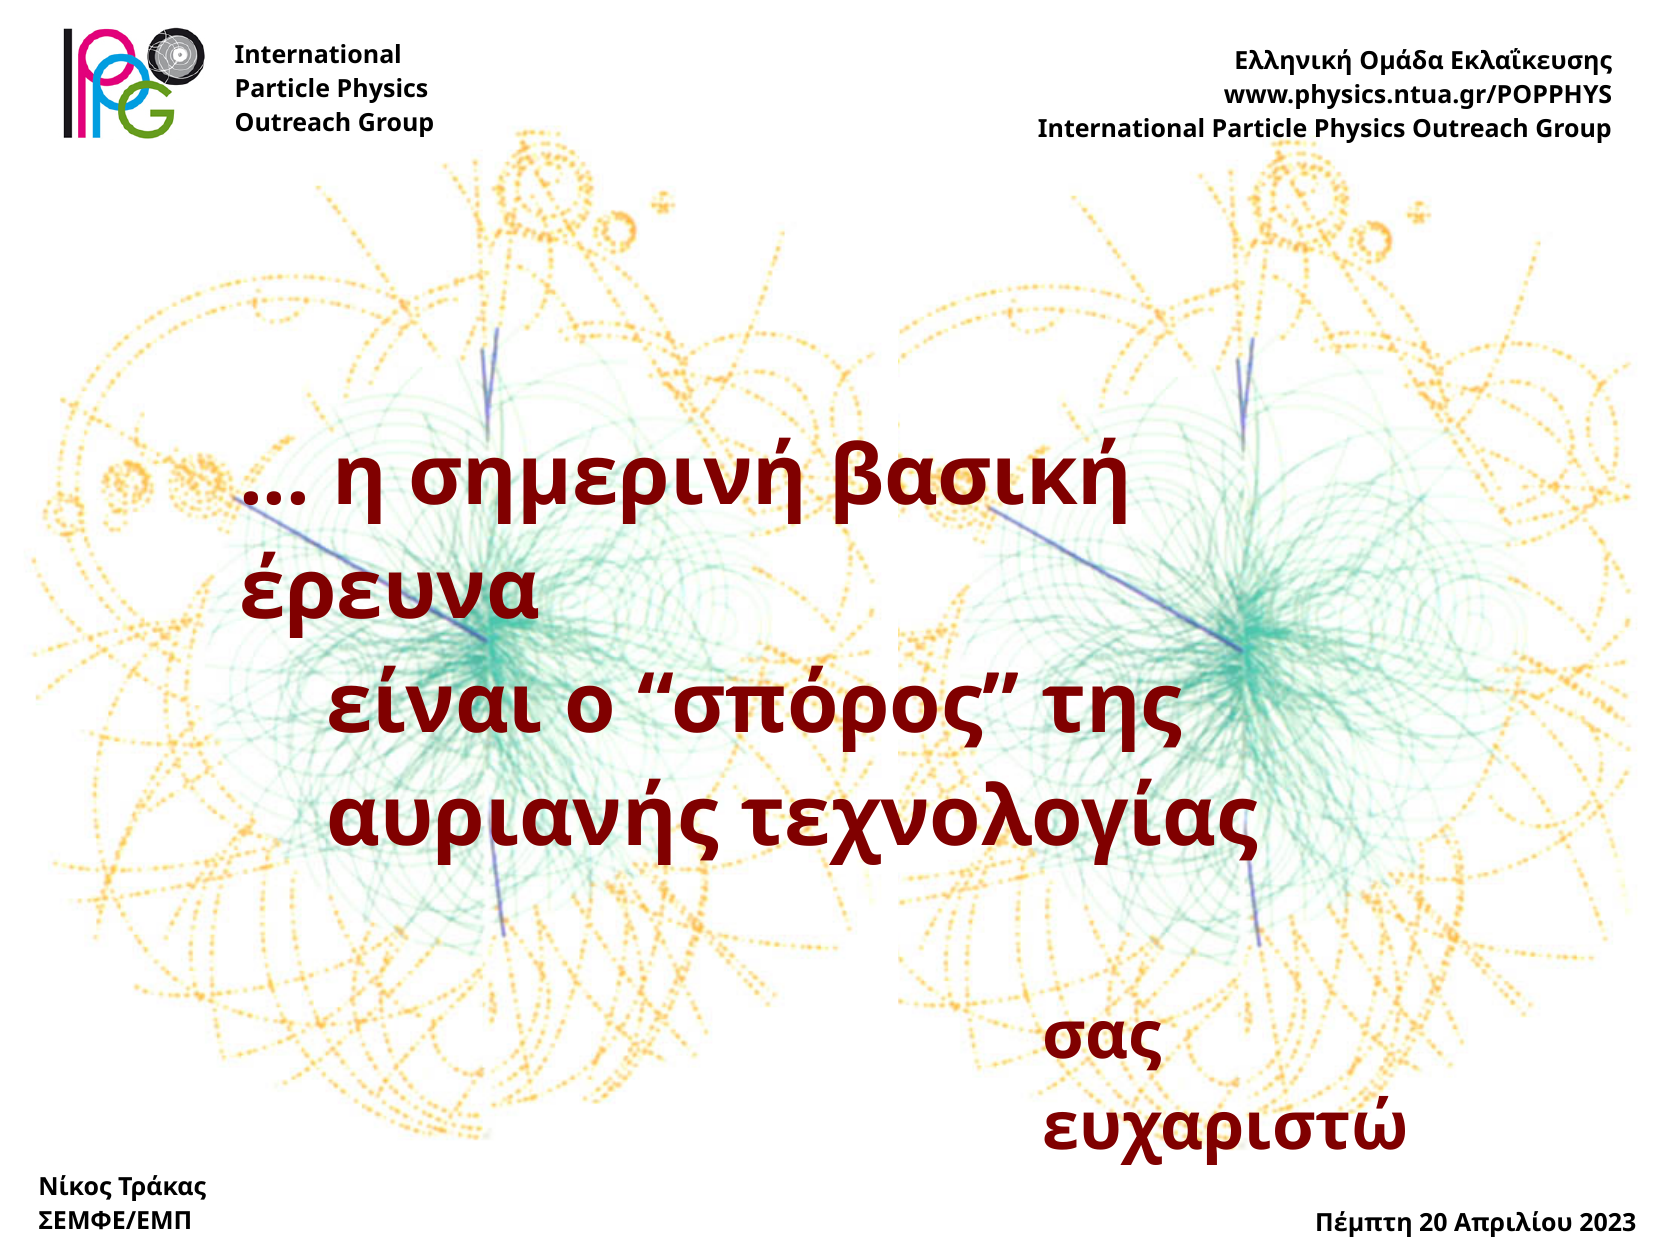

... η σημερινή βασική έρευνα
 είναι ο “σπόρος” της
 αυριανής τεχνολογίας
σας ευχαριστώ